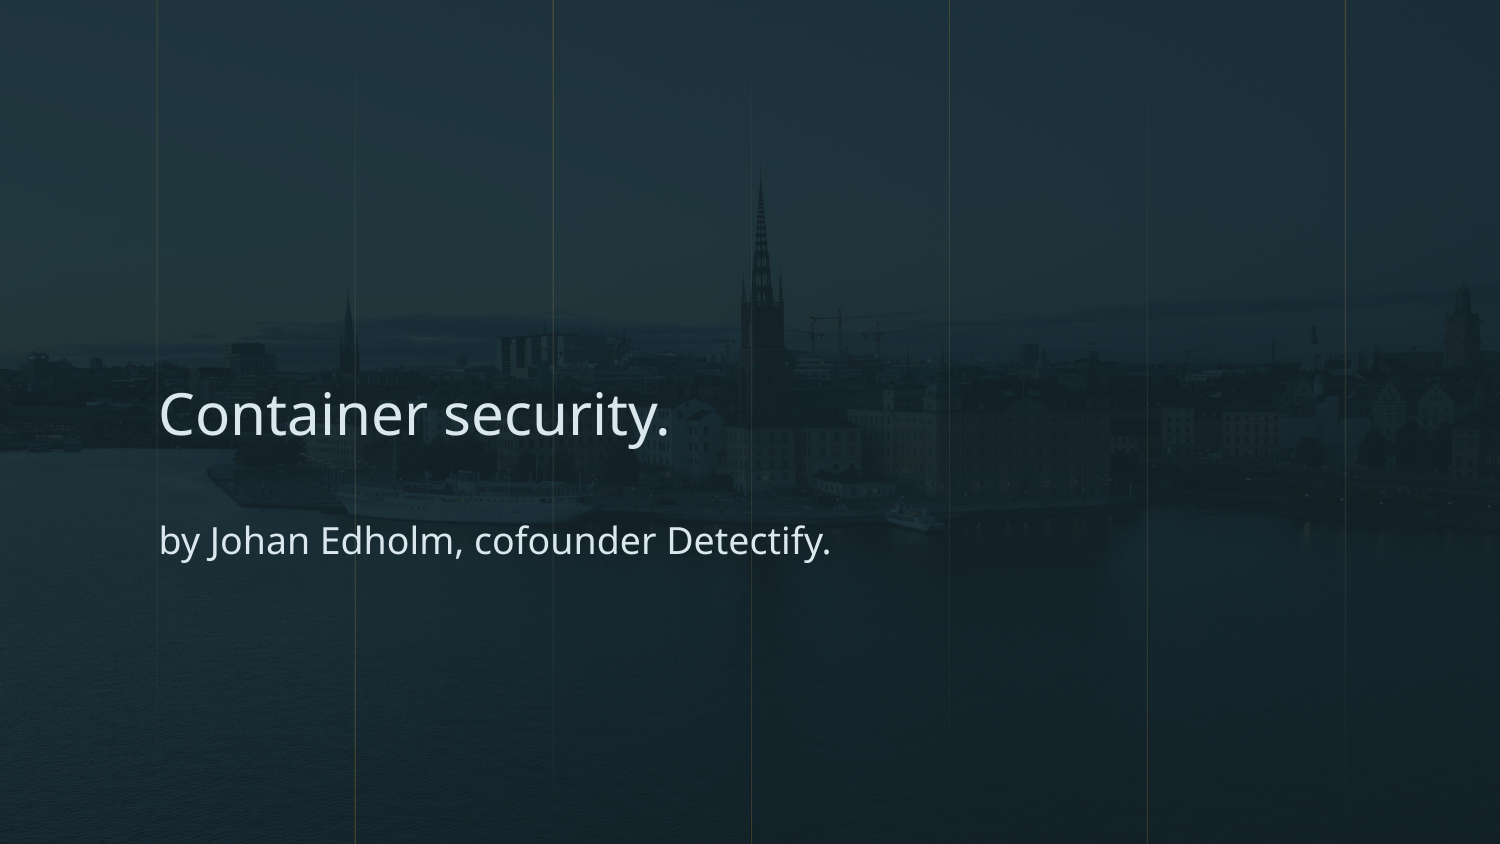

Container security.
by Johan Edholm, cofounder Detectify.